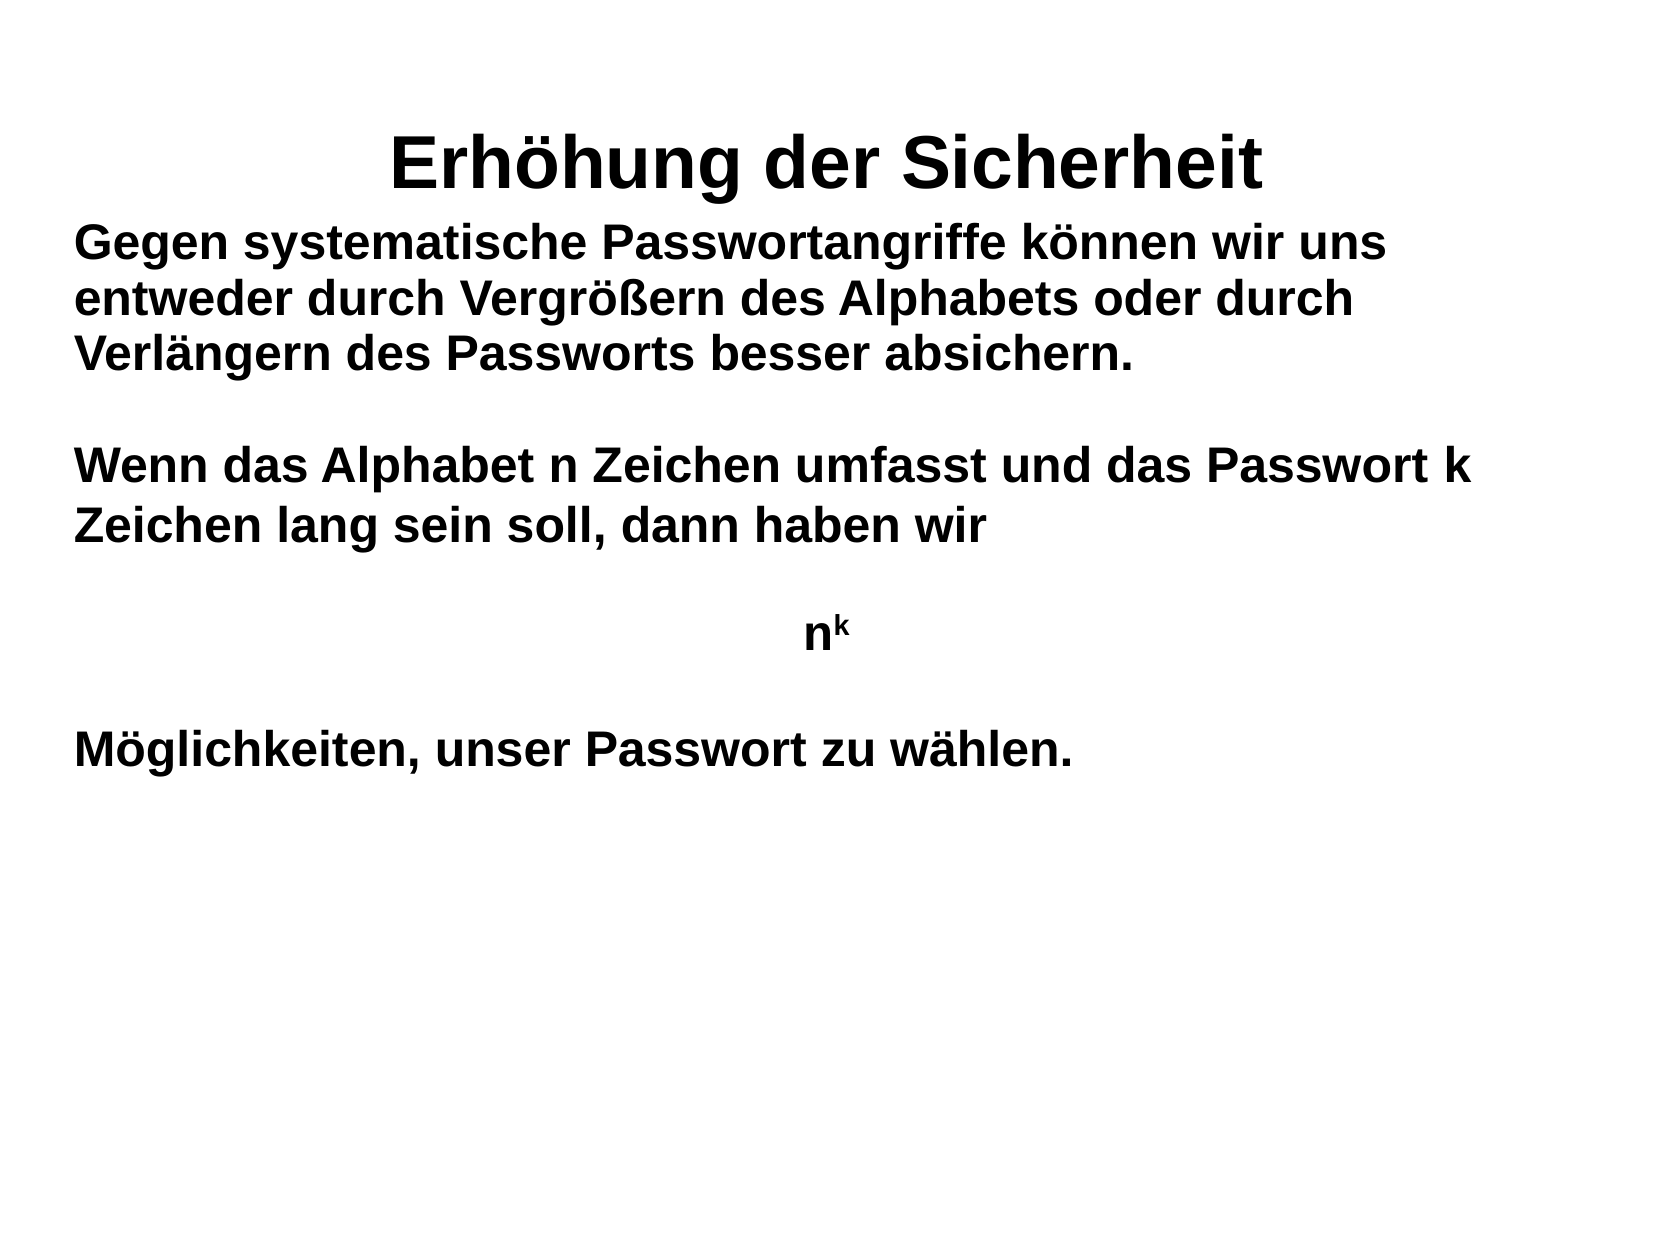

# Erhöhung der Sicherheit
Gegen systematische Passwortangriffe können wir uns entweder durch Vergrößern des Alphabets oder durch Verlängern des Passworts besser absichern.
Wenn das Alphabet n Zeichen umfasst und das Passwort k Zeichen lang sein soll, dann haben wir
nk
Möglichkeiten, unser Passwort zu wählen.